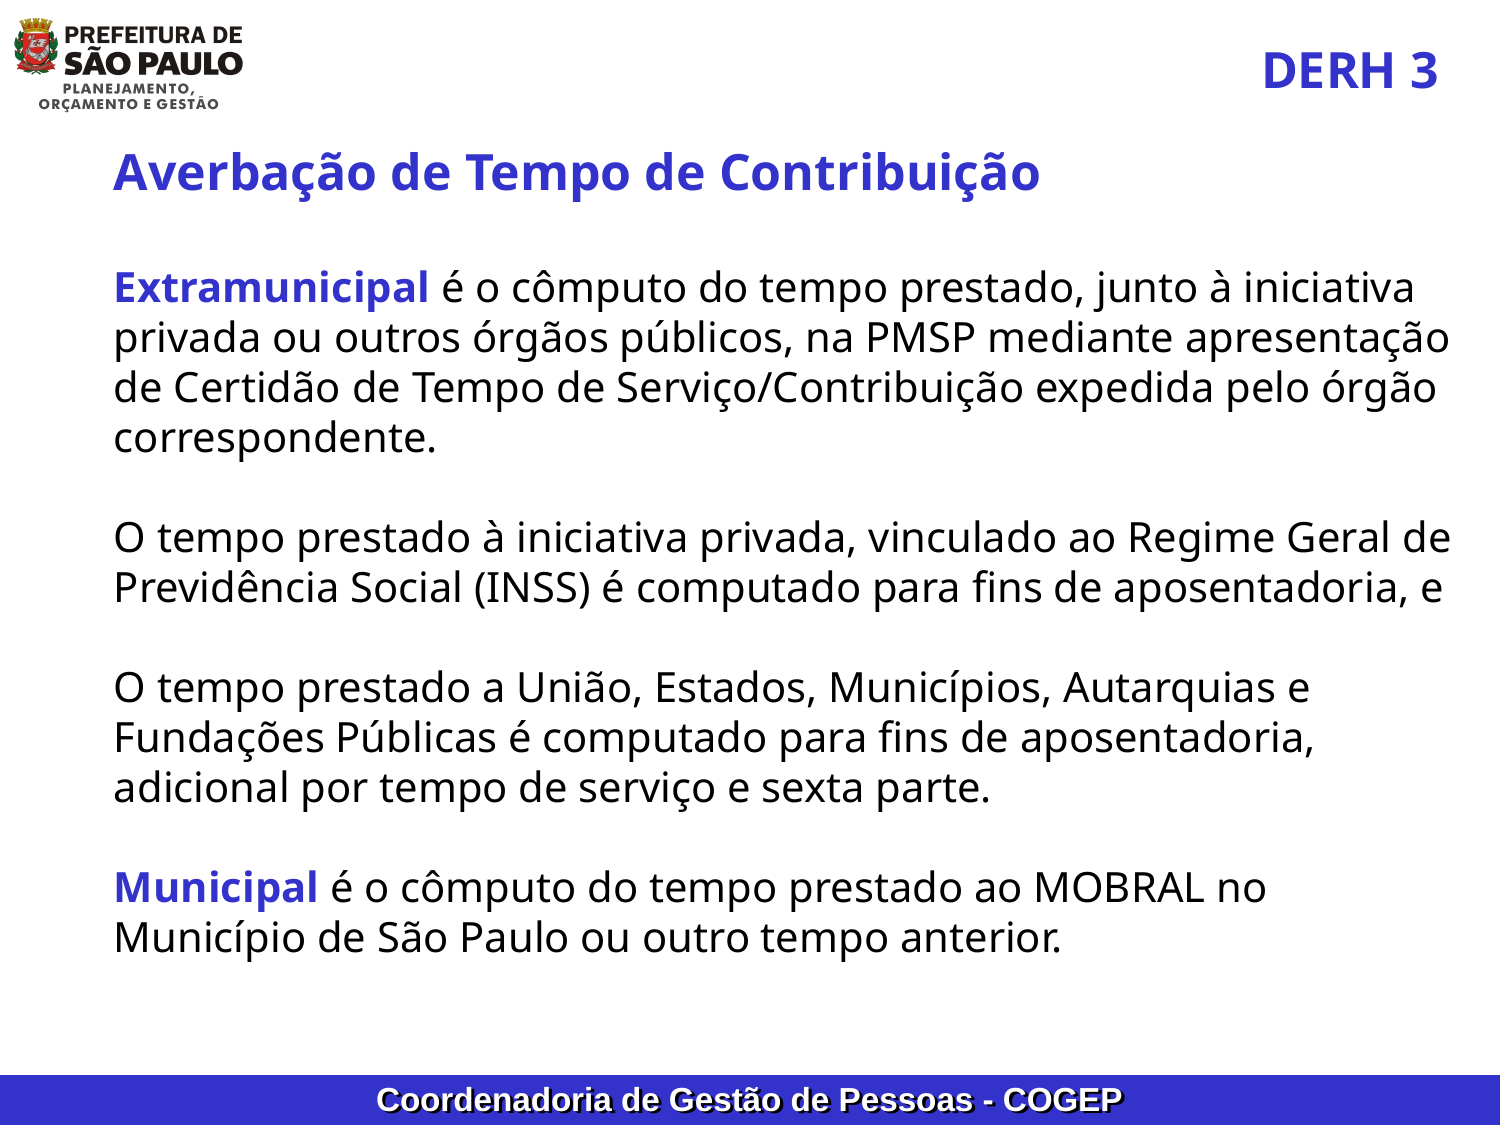

DERH 3
	Averbação de Tempo de Contribuição
	Extramunicipal é o cômputo do tempo prestado, junto à iniciativa privada ou outros órgãos públicos, na PMSP mediante apresentação de Certidão de Tempo de Serviço/Contribuição expedida pelo órgão correspondente.
	O tempo prestado à iniciativa privada, vinculado ao Regime Geral de Previdência Social (INSS) é computado para fins de aposentadoria, e
O tempo prestado a União, Estados, Municípios, Autarquias e Fundações Públicas é computado para fins de aposentadoria, adicional por tempo de serviço e sexta parte.
	Municipal é o cômputo do tempo prestado ao MOBRAL no Município de São Paulo ou outro tempo anterior.